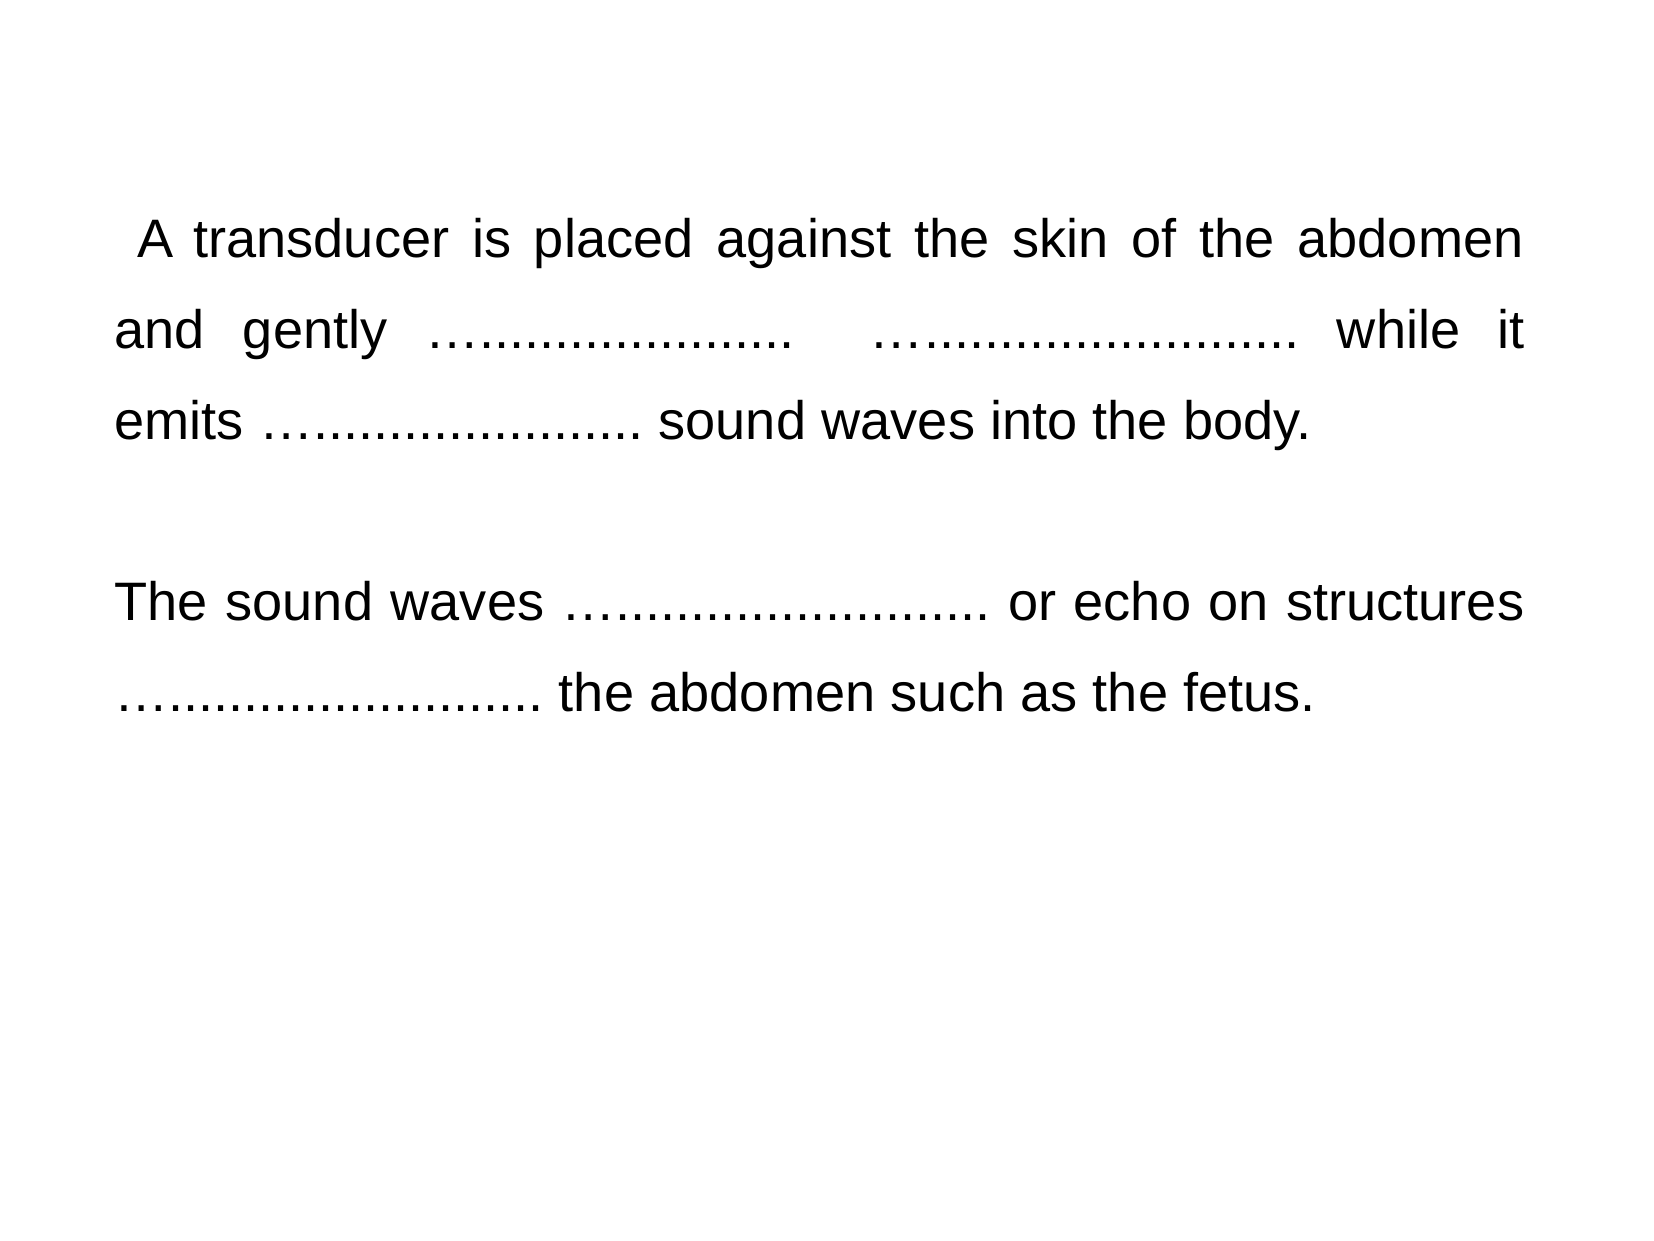

A transducer is placed against the skin of the abdomen and gently …..................... …......................... while it emits …...................... sound waves into the body.
The sound waves …......................... or echo on structures …......................... the abdomen such as the fetus.